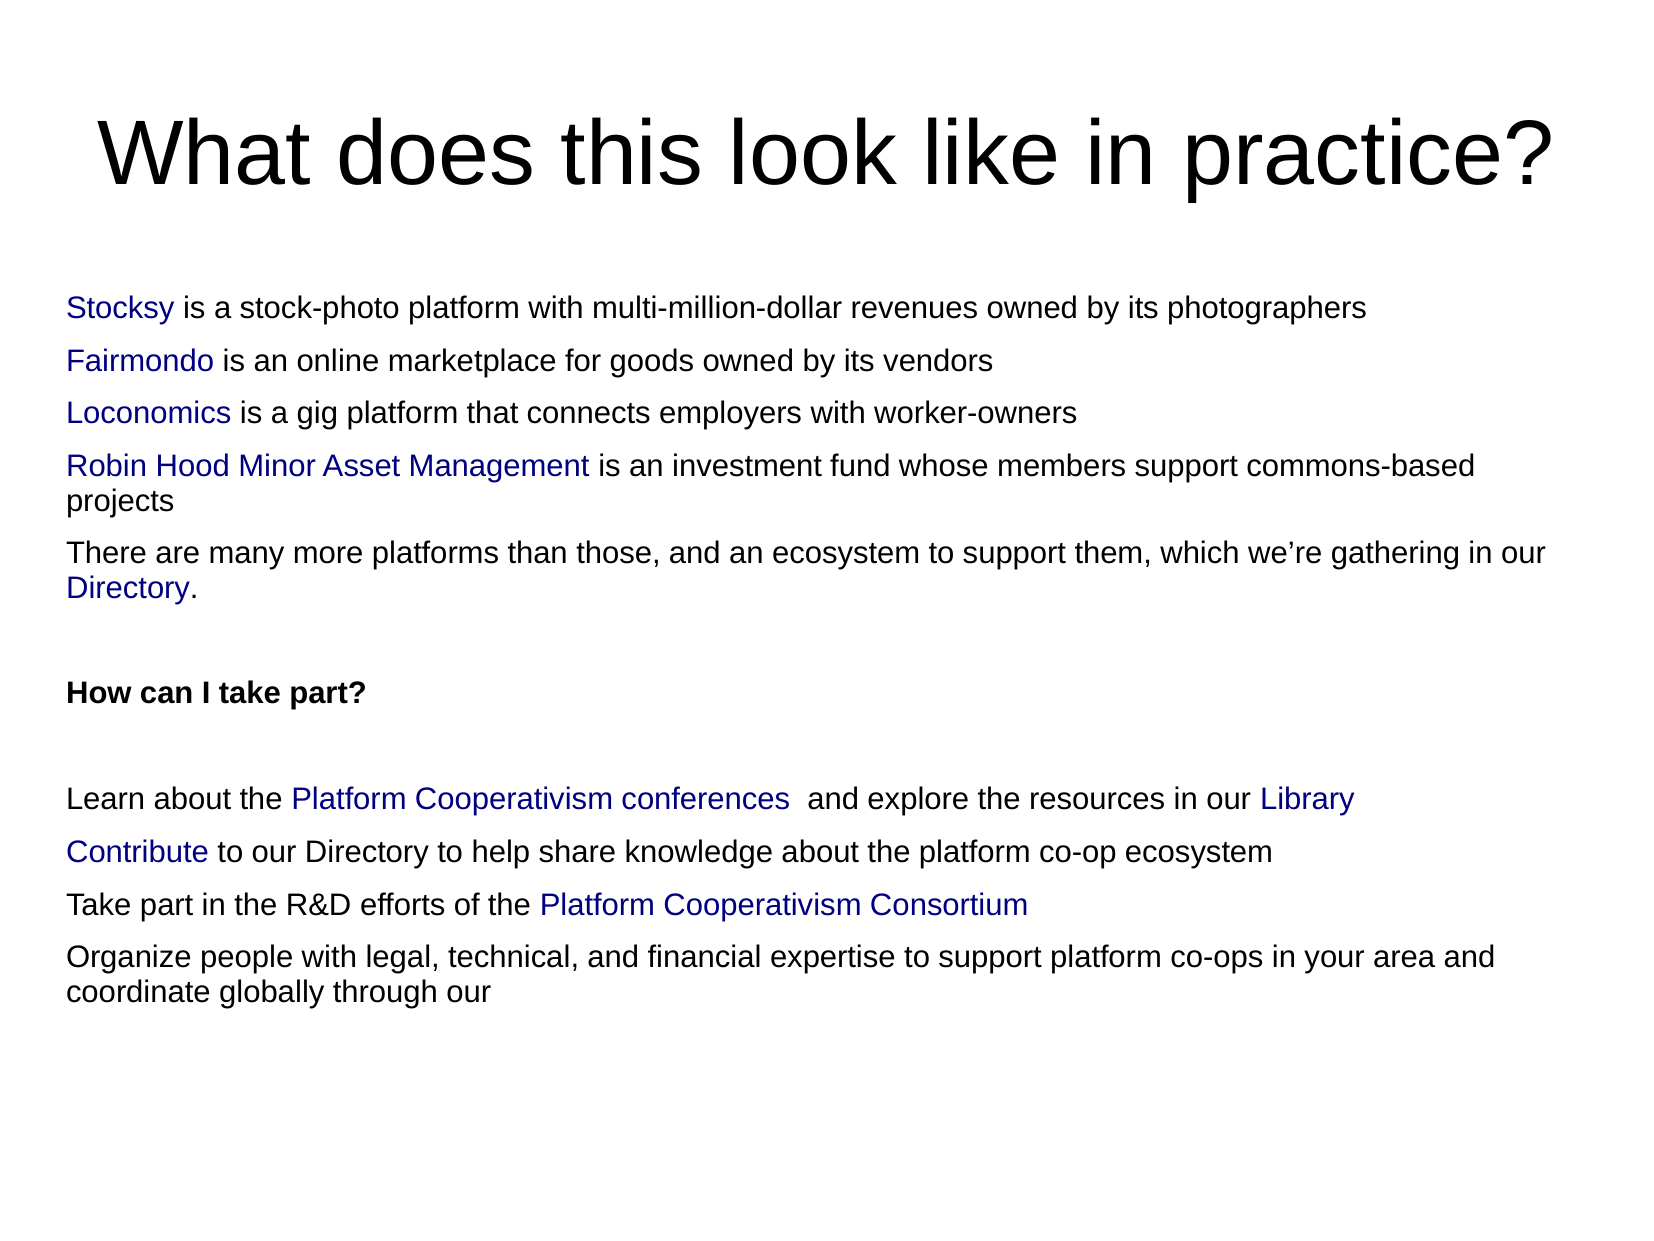

# What does this look like in practice?
Stocksy is a stock-photo platform with multi-million-dollar revenues owned by its photographers
Fairmondo is an online marketplace for goods owned by its vendors
Loconomics is a gig platform that connects employers with worker-owners
Robin Hood Minor Asset Management is an investment fund whose members support commons-based projects
There are many more platforms than those, and an ecosystem to support them, which we’re gathering in our Directory.
How can I take part?
Learn about the Platform Cooperativism conferences and explore the resources in our Library
Contribute to our Directory to help share knowledge about the platform co-op ecosystem
Take part in the R&D efforts of the Platform Cooperativism Consortium
Organize people with legal, technical, and financial expertise to support platform co-ops in your area and coordinate globally through our